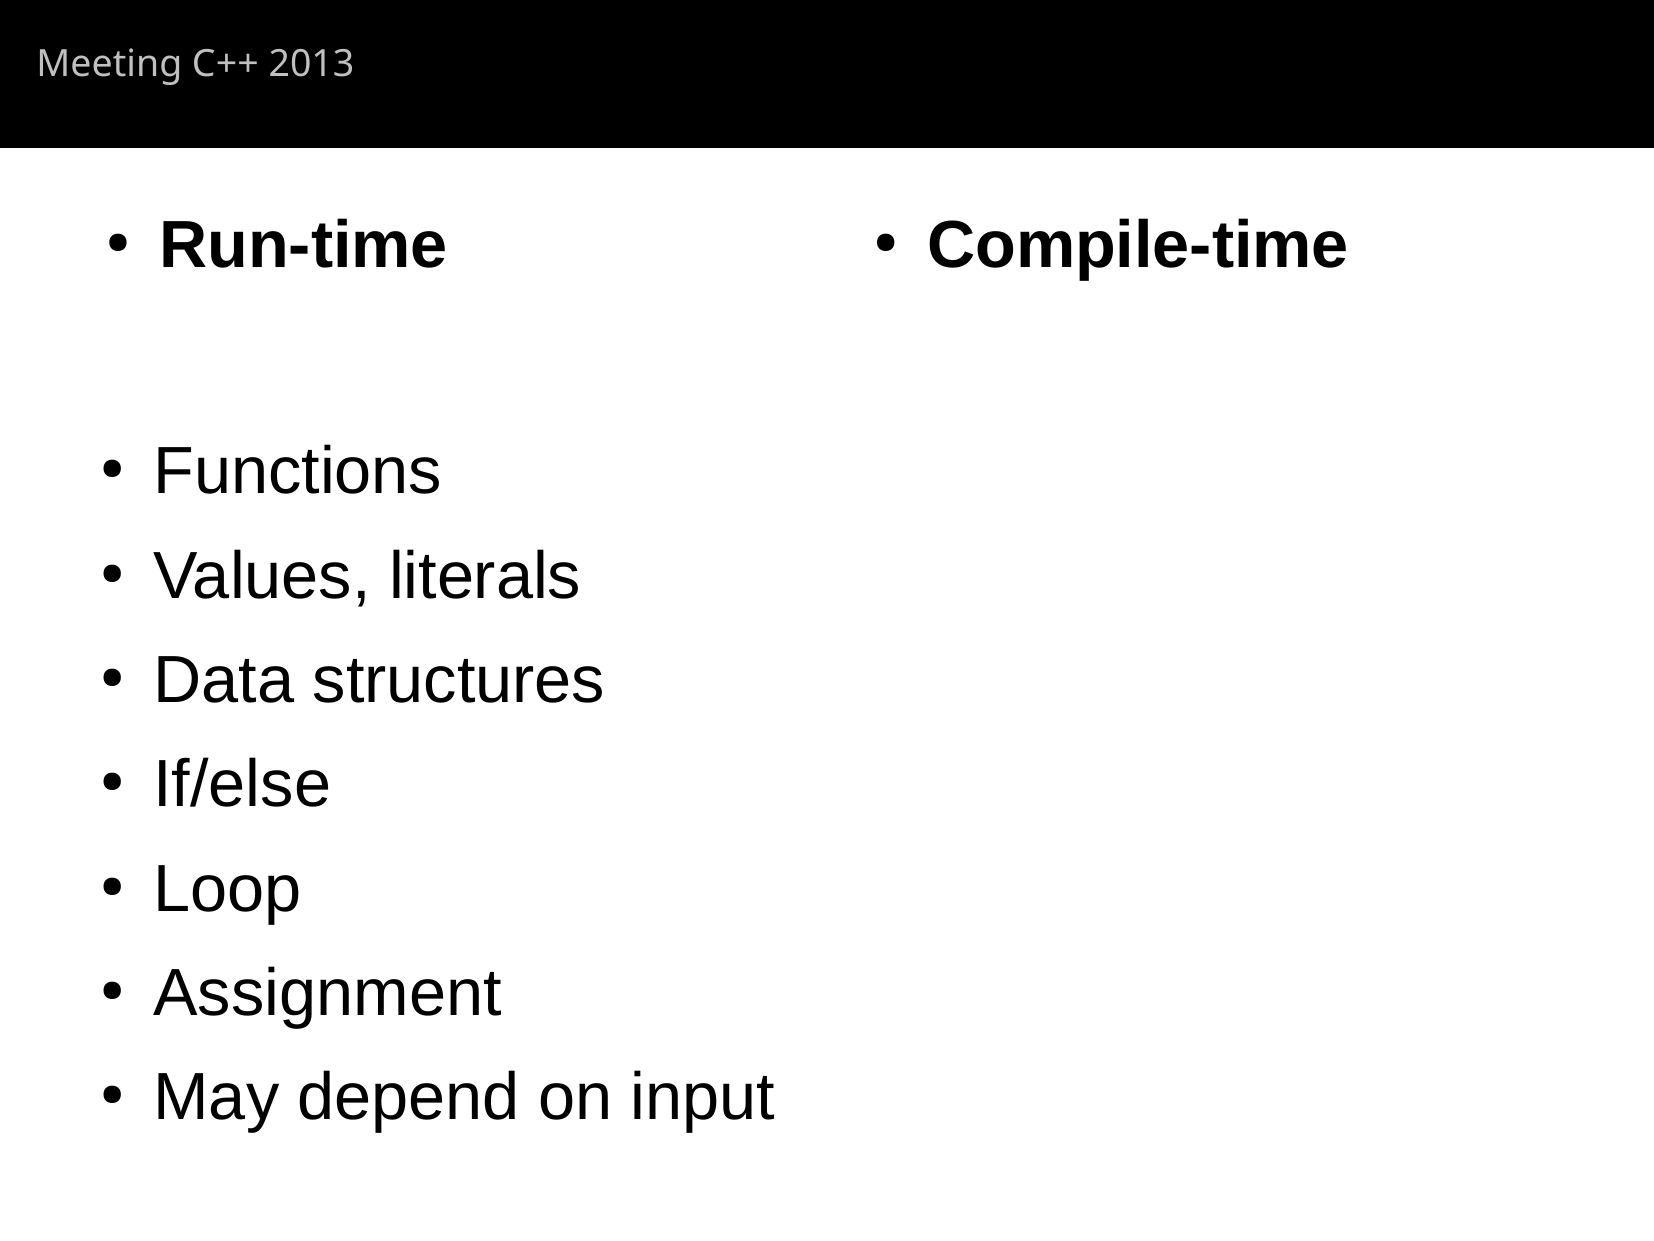

Run-time
Compile-time
# Functions
Values, literals
Data structures
If/else
Loop
Assignment
May depend on input